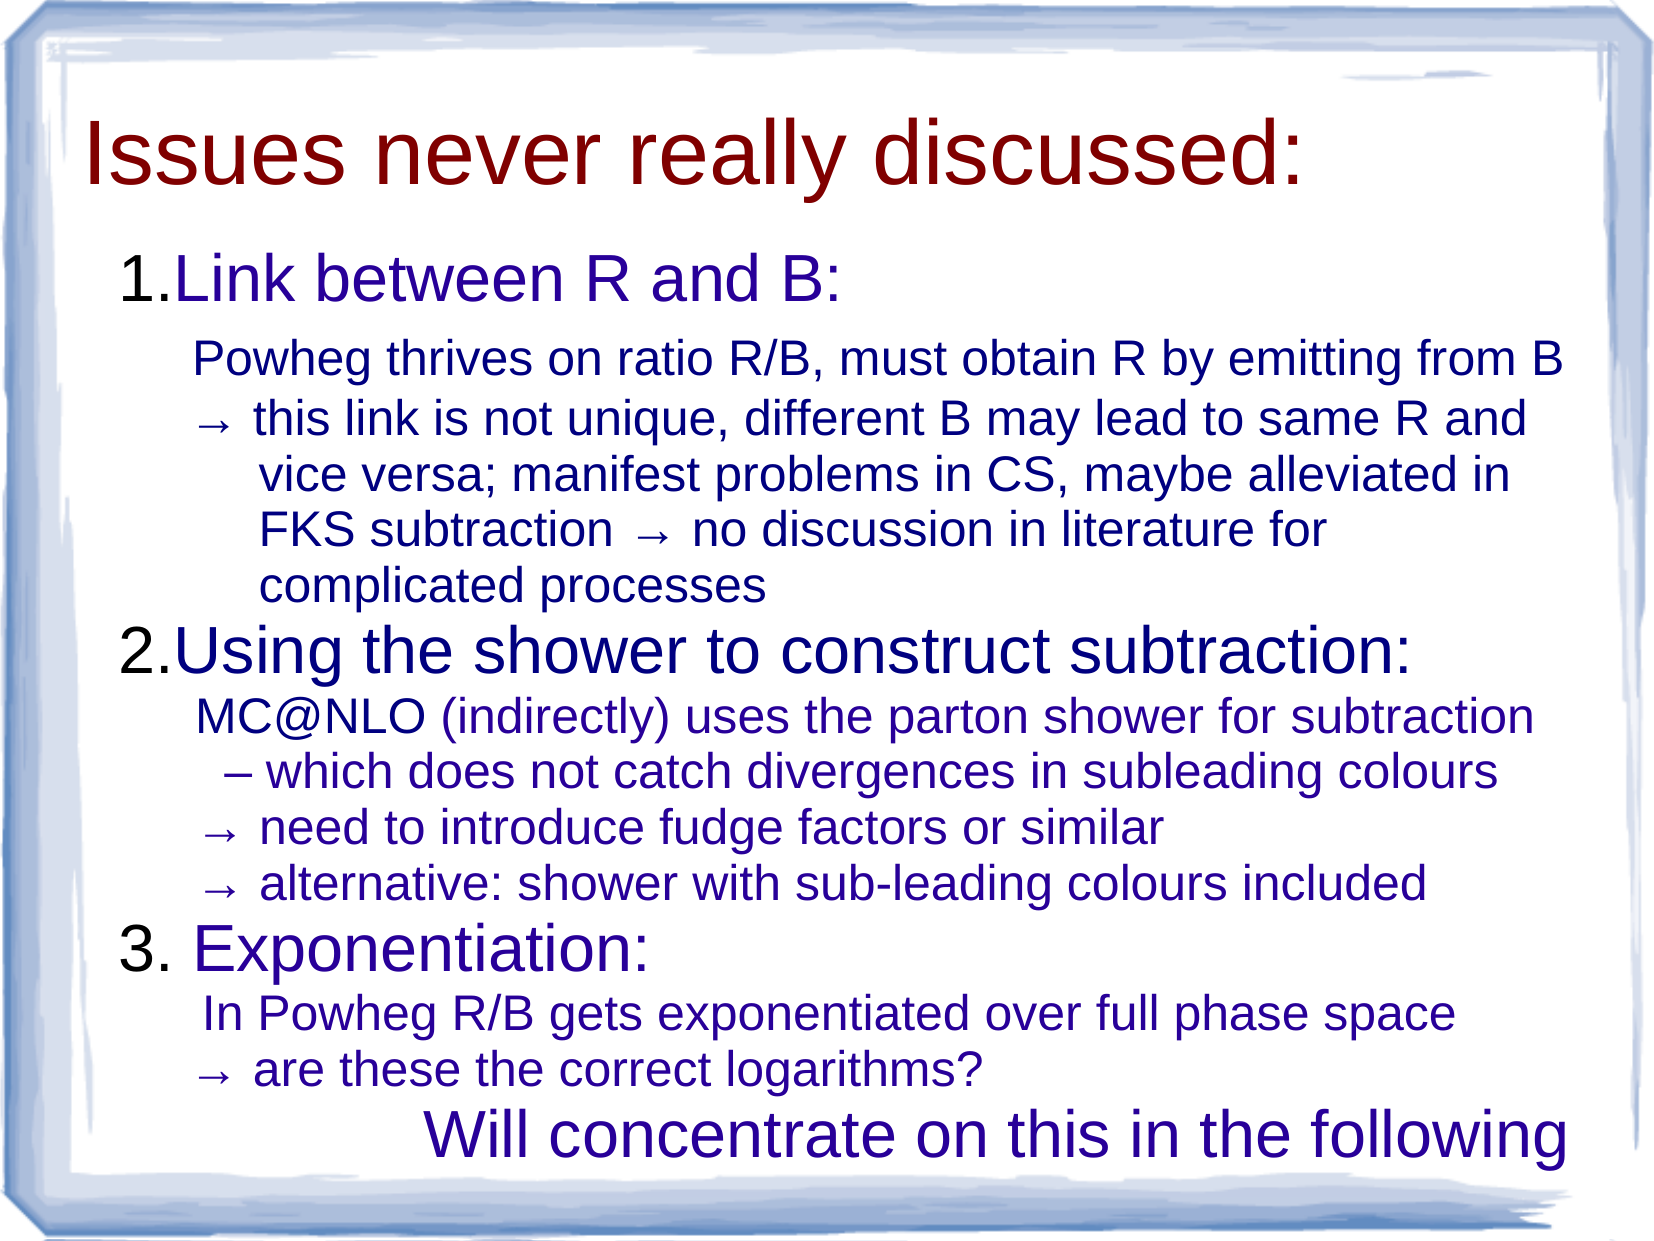

# Issues never really discussed:
Link between R and B:
 Powheg thrives on ratio R/B, must obtain R by emitting from B → this link is not unique, different B may lead to same R and vice versa; manifest problems in CS, maybe alleviated in FKS subtraction → no discussion in literature for complicated processes
Using the shower to construct subtraction:
MC@NLO (indirectly) uses the parton shower for subtraction – which does not catch divergences in subleading colours
→ need to introduce fudge factors or similar
→ alternative: shower with sub-leading colours included
 Exponentiation:
 In Powheg R/B gets exponentiated over full phase space → are these the correct logarithms?
 Will concentrate on this in the following